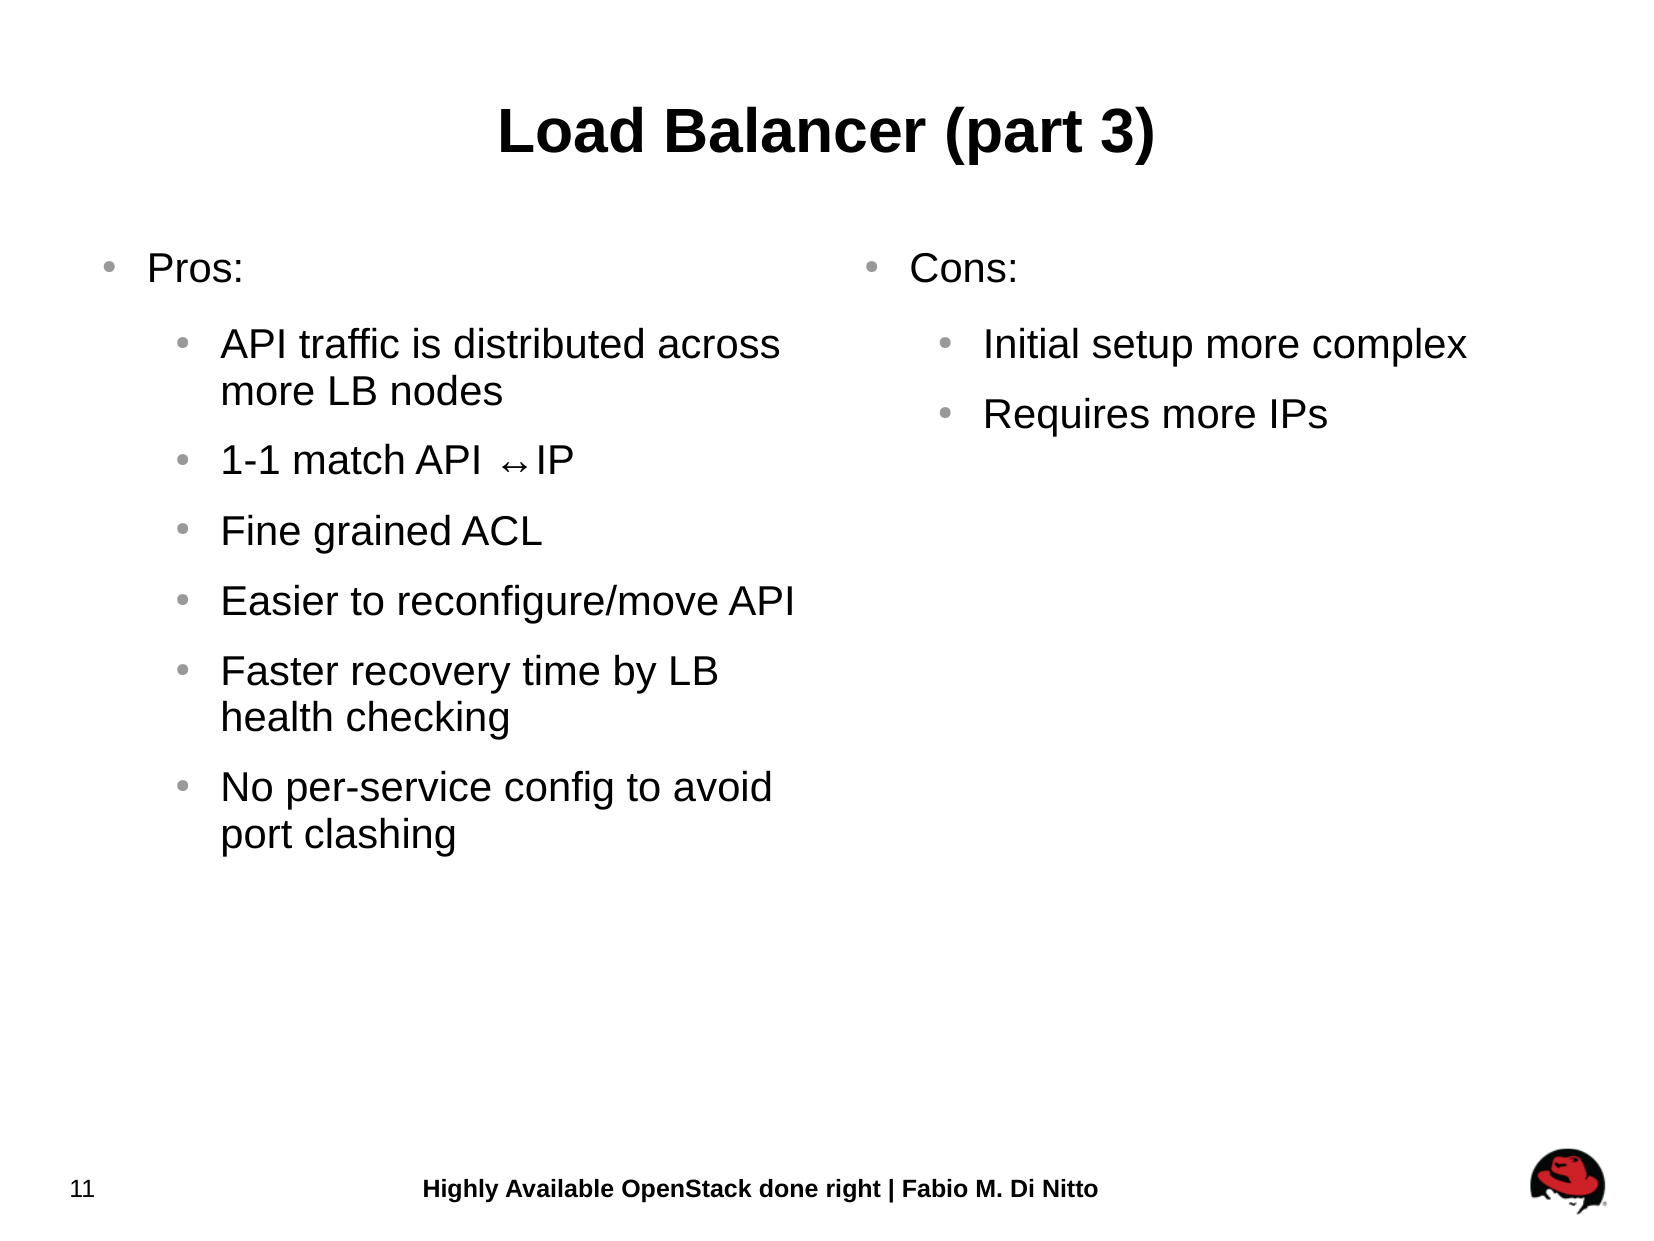

# Load Balancer (part 3)
Pros:
API traffic is distributed across more LB nodes
1-1 match API ↔IP
Fine grained ACL
Easier to reconfigure/move API
Faster recovery time by LB health checking
No per-service config to avoid port clashing
Cons:
Initial setup more complex
Requires more IPs